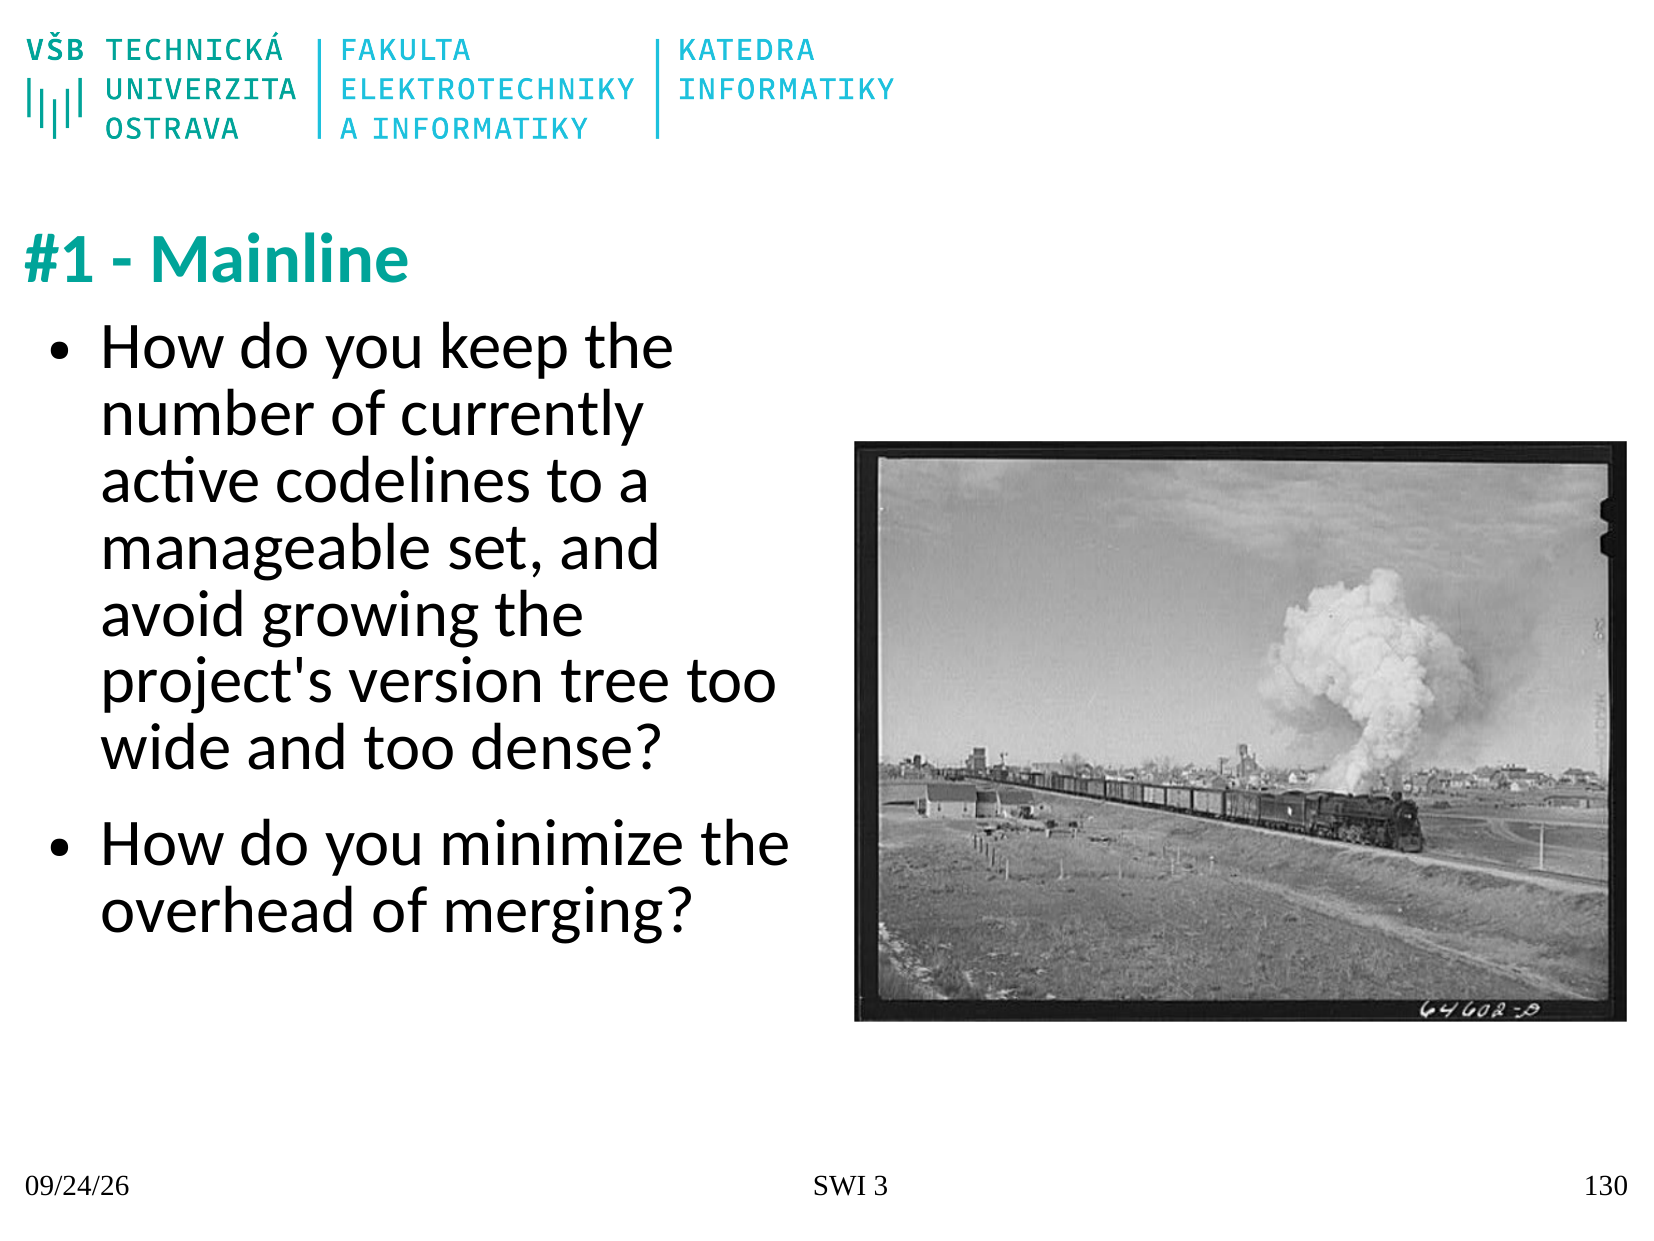

# #1 - Mainline
How do you keep the number of currently active codelines to a manageable set, and avoid growing the project's version tree too wide and too dense?
How do you minimize the overhead of merging?
SWI 3
130